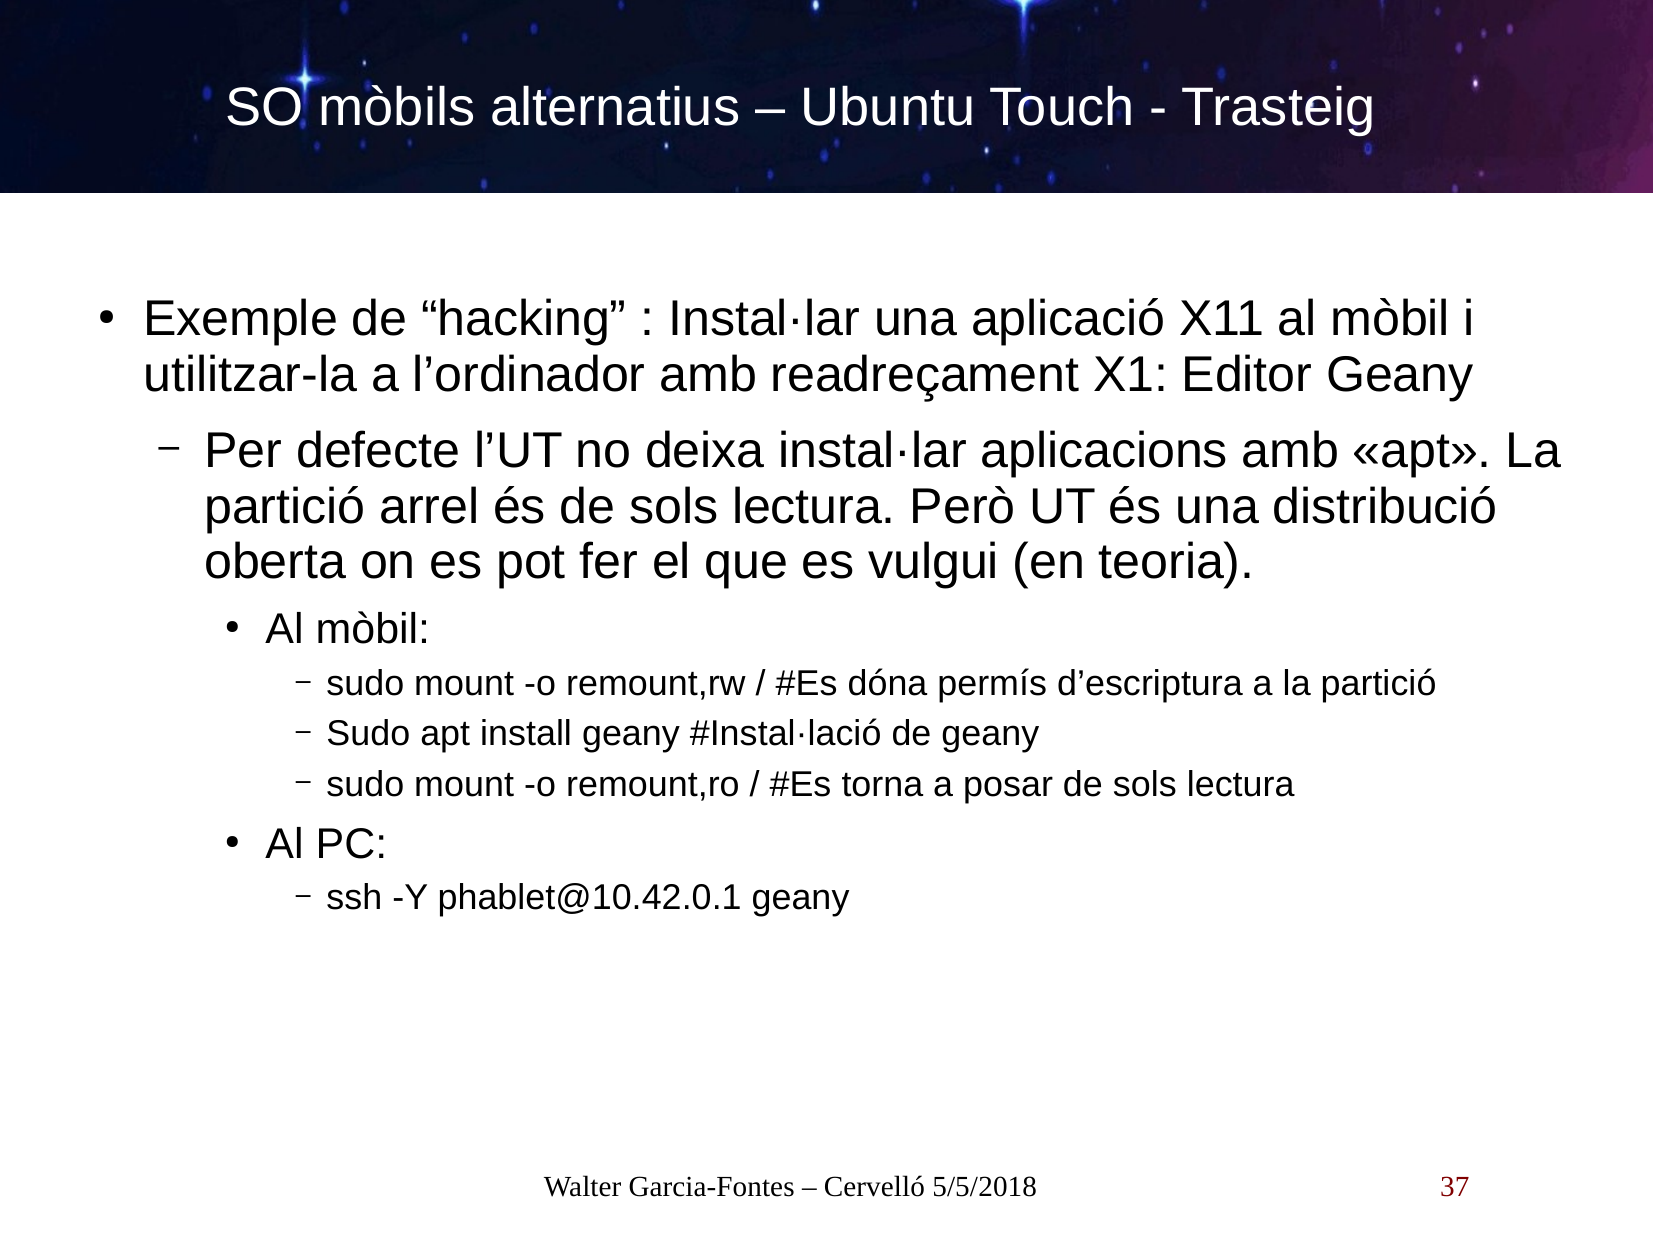

# SO mòbils alternatius – Ubuntu Touch - Trasteig
Exemple de “hacking” : Instal·lar una aplicació X11 al mòbil i utilitzar-la a l’ordinador amb readreçament X1: Editor Geany
Per defecte l’UT no deixa instal·lar aplicacions amb «apt». La partició arrel és de sols lectura. Però UT és una distribució oberta on es pot fer el que es vulgui (en teoria).
Al mòbil:
sudo mount -o remount,rw / #Es dóna permís d’escriptura a la partició
Sudo apt install geany #Instal·lació de geany
sudo mount -o remount,ro / #Es torna a posar de sols lectura
Al PC:
ssh -Y phablet@10.42.0.1 geany
Walter Garcia-Fontes - Cervelló - 5/05/2018
37